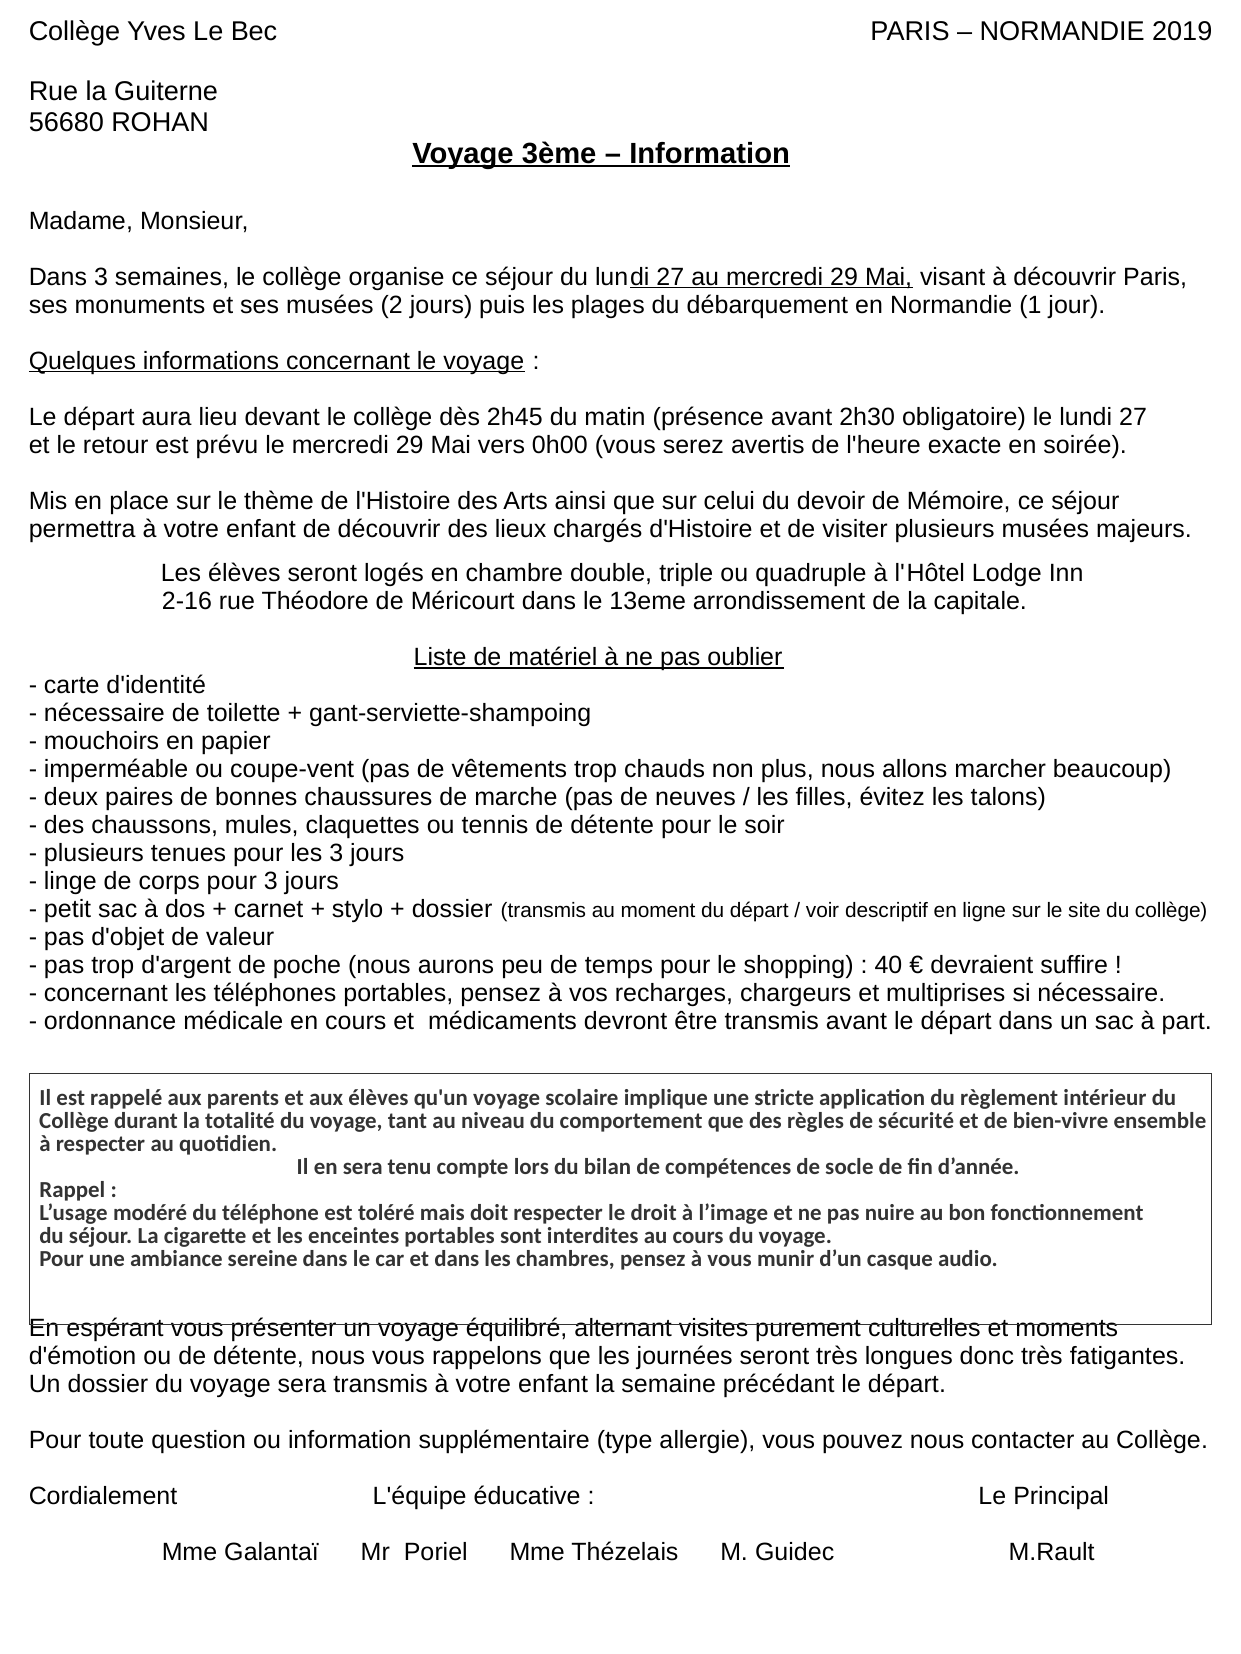

Collège Yves Le Bec PARIS – NORMANDIE 2019
Rue la Guiterne
56680 ROHAN
 Voyage 3ème – Information
Madame, Monsieur,
Dans 3 semaines, le collège organise ce séjour du lundi 27 au mercredi 29 Mai, visant à découvrir Paris, ses monuments et ses musées (2 jours) puis les plages du débarquement en Normandie (1 jour).
Quelques informations concernant le voyage :
Le départ aura lieu devant le collège dès 2h45 du matin (présence avant 2h30 obligatoire) le lundi 27
et le retour est prévu le mercredi 29 Mai vers 0h00 (vous serez avertis de l'heure exacte en soirée).
Mis en place sur le thème de l'Histoire des Arts ainsi que sur celui du devoir de Mémoire, ce séjour permettra à votre enfant de découvrir des lieux chargés d'Histoire et de visiter plusieurs musées majeurs.
Les élèves seront logés en chambre double, triple ou quadruple à l'Hôtel Lodge Inn
 2-16 rue Théodore de Méricourt dans le 13eme arrondissement de la capitale.
 Liste de matériel à ne pas oublier
- carte d'identité
- nécessaire de toilette + gant-serviette-shampoing
- mouchoirs en papier
- imperméable ou coupe-vent (pas de vêtements trop chauds non plus, nous allons marcher beaucoup)
- deux paires de bonnes chaussures de marche (pas de neuves / les filles, évitez les talons)
- des chaussons, mules, claquettes ou tennis de détente pour le soir
- plusieurs tenues pour les 3 jours
- linge de corps pour 3 jours
- petit sac à dos + carnet + stylo + dossier (transmis au moment du départ / voir descriptif en ligne sur le site du collège)
- pas d'objet de valeur
- pas trop d'argent de poche (nous aurons peu de temps pour le shopping) : 40 € devraient suffire !
- concernant les téléphones portables, pensez à vos recharges, chargeurs et multiprises si nécessaire.
- ordonnance médicale en cours et médicaments devront être transmis avant le départ dans un sac à part.
 Il est rappelé aux parents et aux élèves qu'un voyage scolaire implique une stricte application du règlement intérieur du Collège durant la totalité du voyage, tant au niveau du comportement que des règles de sécurité et de bien-vivre ensemble
 à respecter au quotidien.
 Il en sera tenu compte lors du bilan de compétences de socle de fin d’année.
 Rappel :
 L’usage modéré du téléphone est toléré mais doit respecter le droit à l’image et ne pas nuire au bon fonctionnement
 du séjour. La cigarette et les enceintes portables sont interdites au cours du voyage.
 Pour une ambiance sereine dans le car et dans les chambres, pensez à vous munir d’un casque audio.
En espérant vous présenter un voyage équilibré, alternant visites purement culturelles et moments d'émotion ou de détente, nous vous rappelons que les journées seront très longues donc très fatigantes. Un dossier du voyage sera transmis à votre enfant la semaine précédant le départ.
Pour toute question ou information supplémentaire (type allergie), vous pouvez nous contacter au Collège.
Cordialement L'équipe éducative : Le Principal
 Mme Galantaï Mr Poriel Mme Thézelais M. Guidec M.Rault